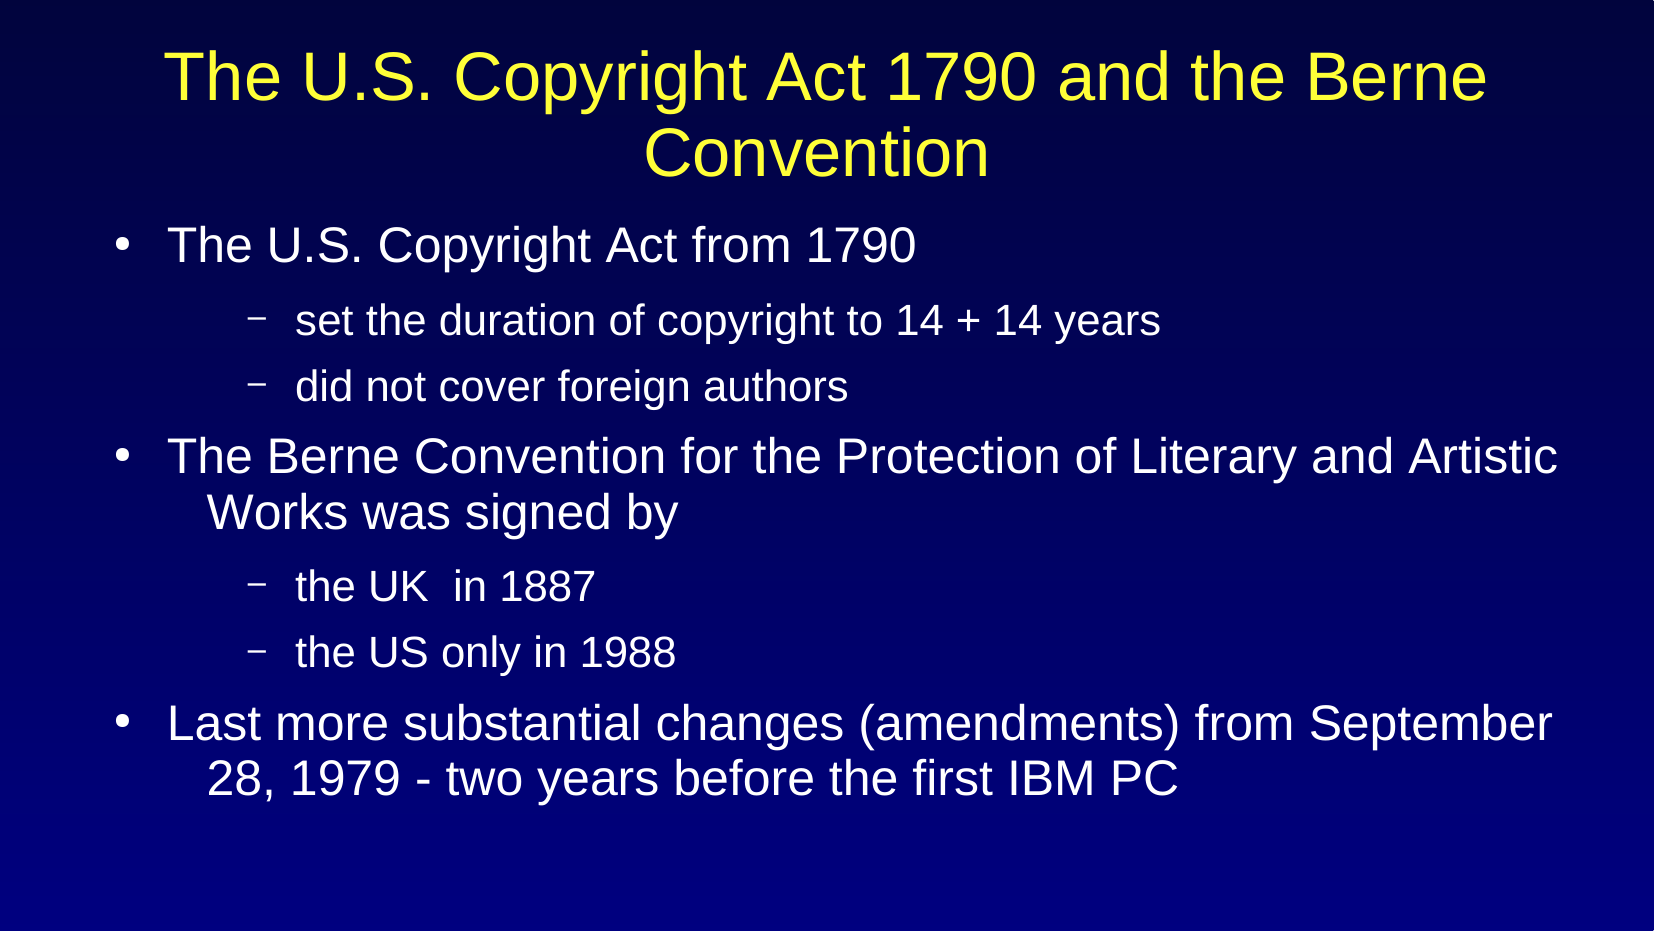

# The U.S. Copyright Act 1790 and the Berne Convention
The U.S. Copyright Act from 1790
set the duration of copyright to 14 + 14 years
did not cover foreign authors
The Berne Convention for the Protection of Literary and Artistic Works was signed by
the UK in 1887
the US only in 1988
Last more substantial changes (amendments) from September 28, 1979 - two years before the first IBM PC